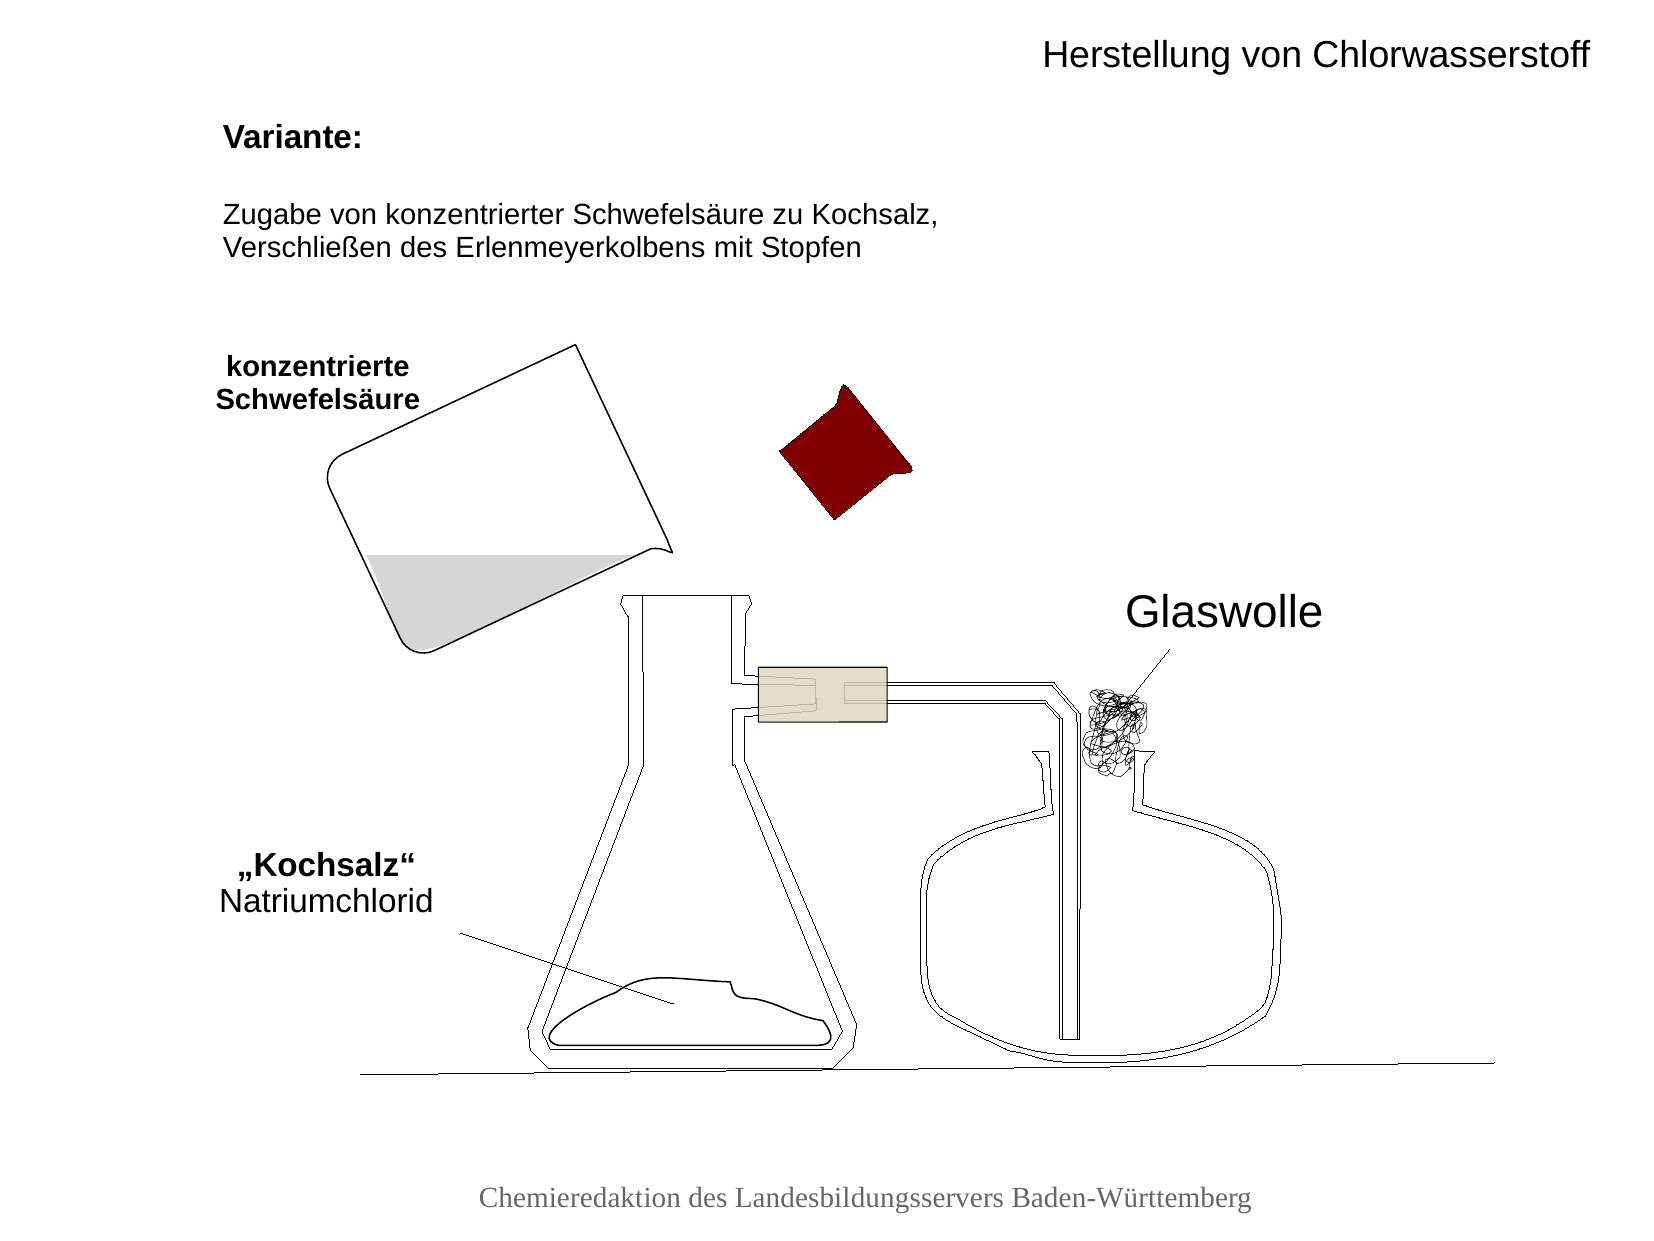

Herstellung von Chlorwasserstoff
Variante:
Zugabe von konzentrierter Schwefelsäure zu Kochsalz,
Verschließen des Erlenmeyerkolbens mit Stopfen
konzentrierte
Schwefelsäure
Glaswolle
„Kochsalz“
Natriumchlorid